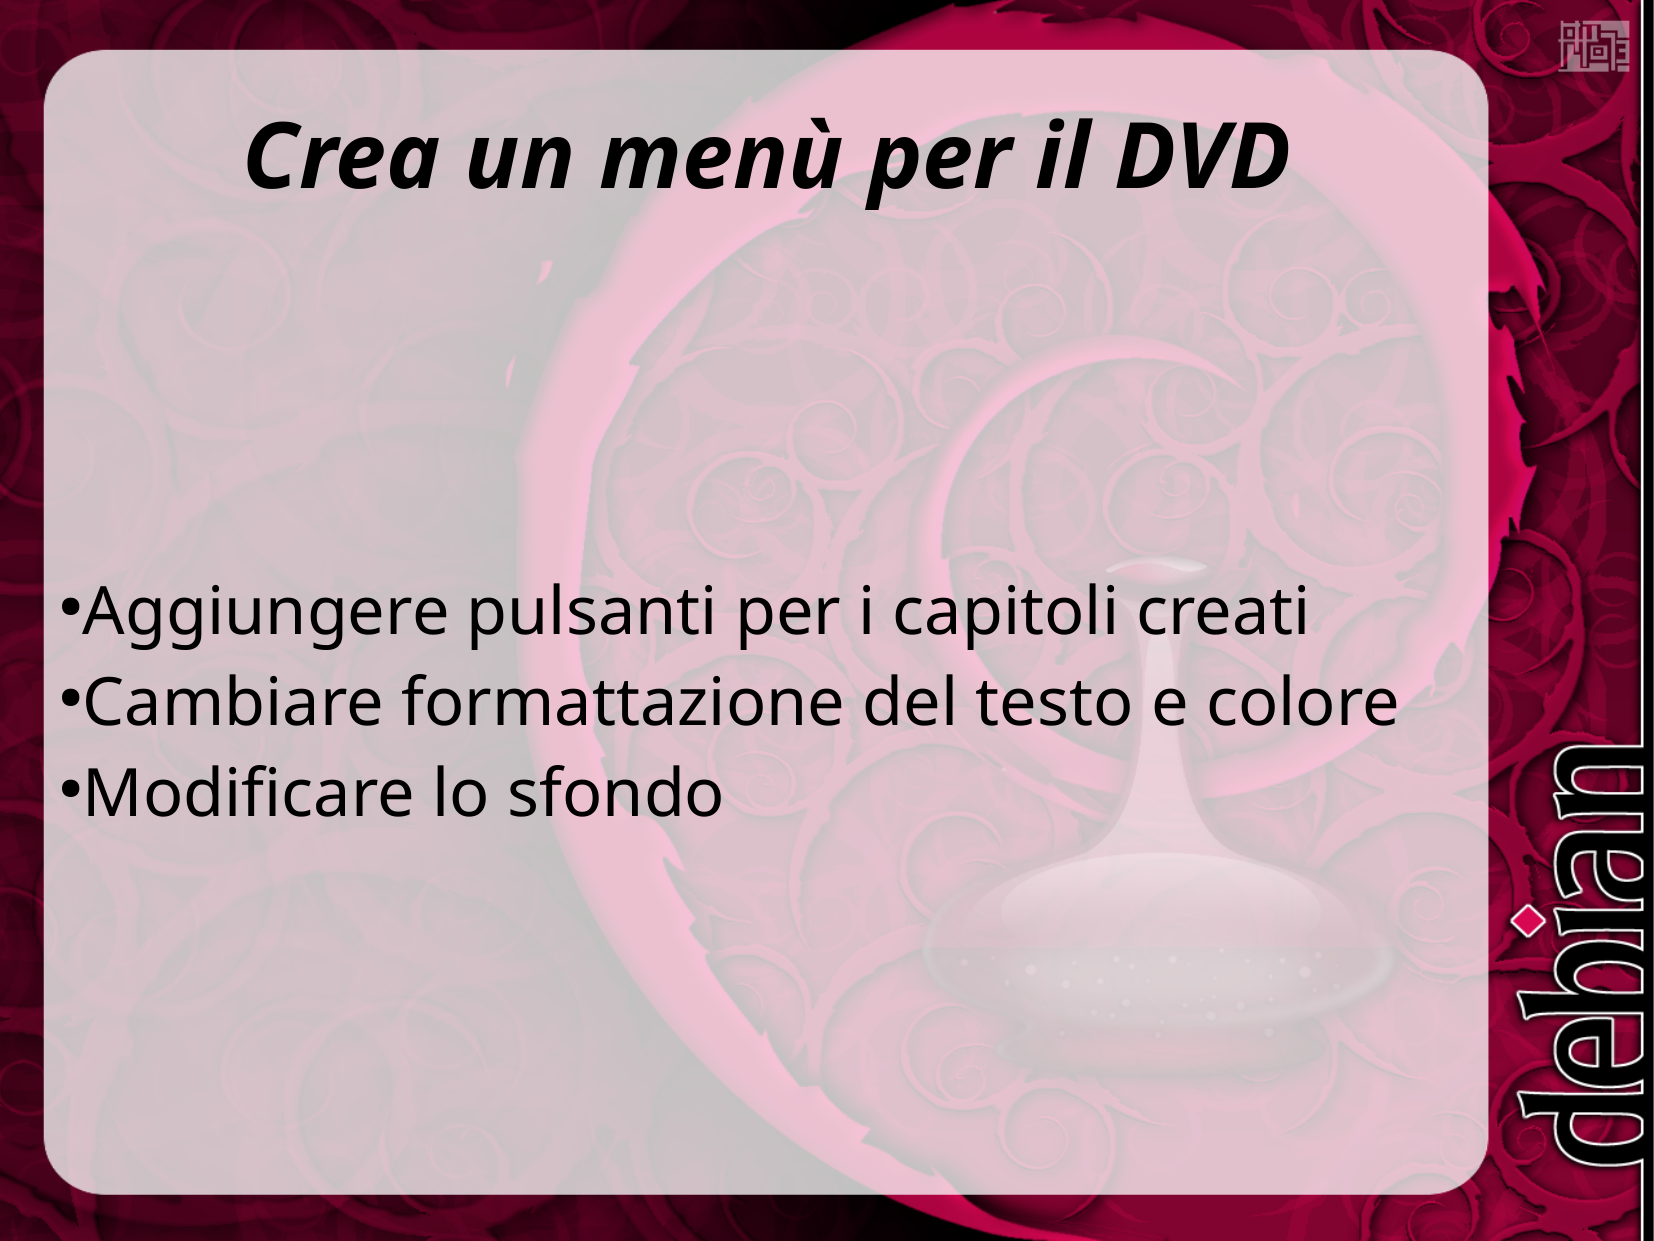

# Crea un menù per il DVD
Aggiungere pulsanti per i capitoli creati
Cambiare formattazione del testo e colore
Modificare lo sfondo